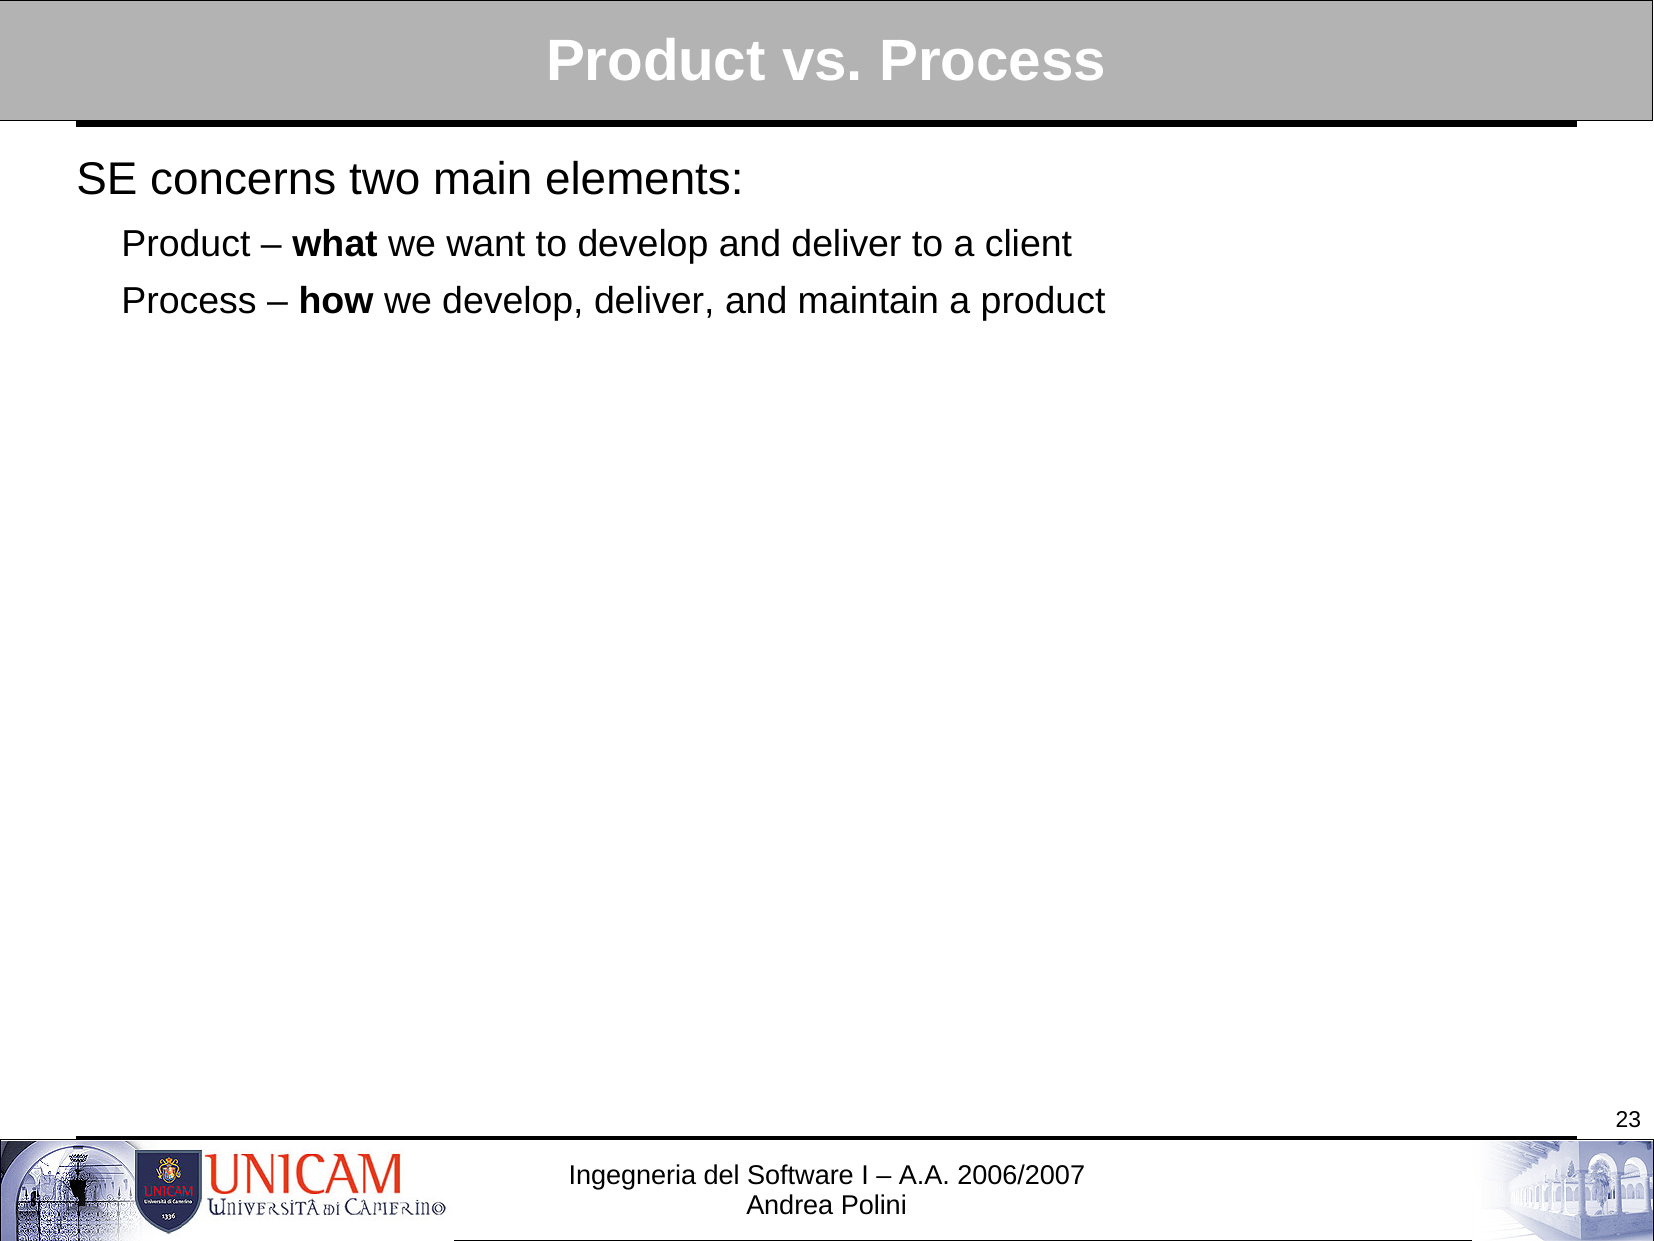

# Product vs. Process
SE concerns two main elements:
Product – what we want to develop and deliver to a client
Process – how we develop, deliver, and maintain a product
23